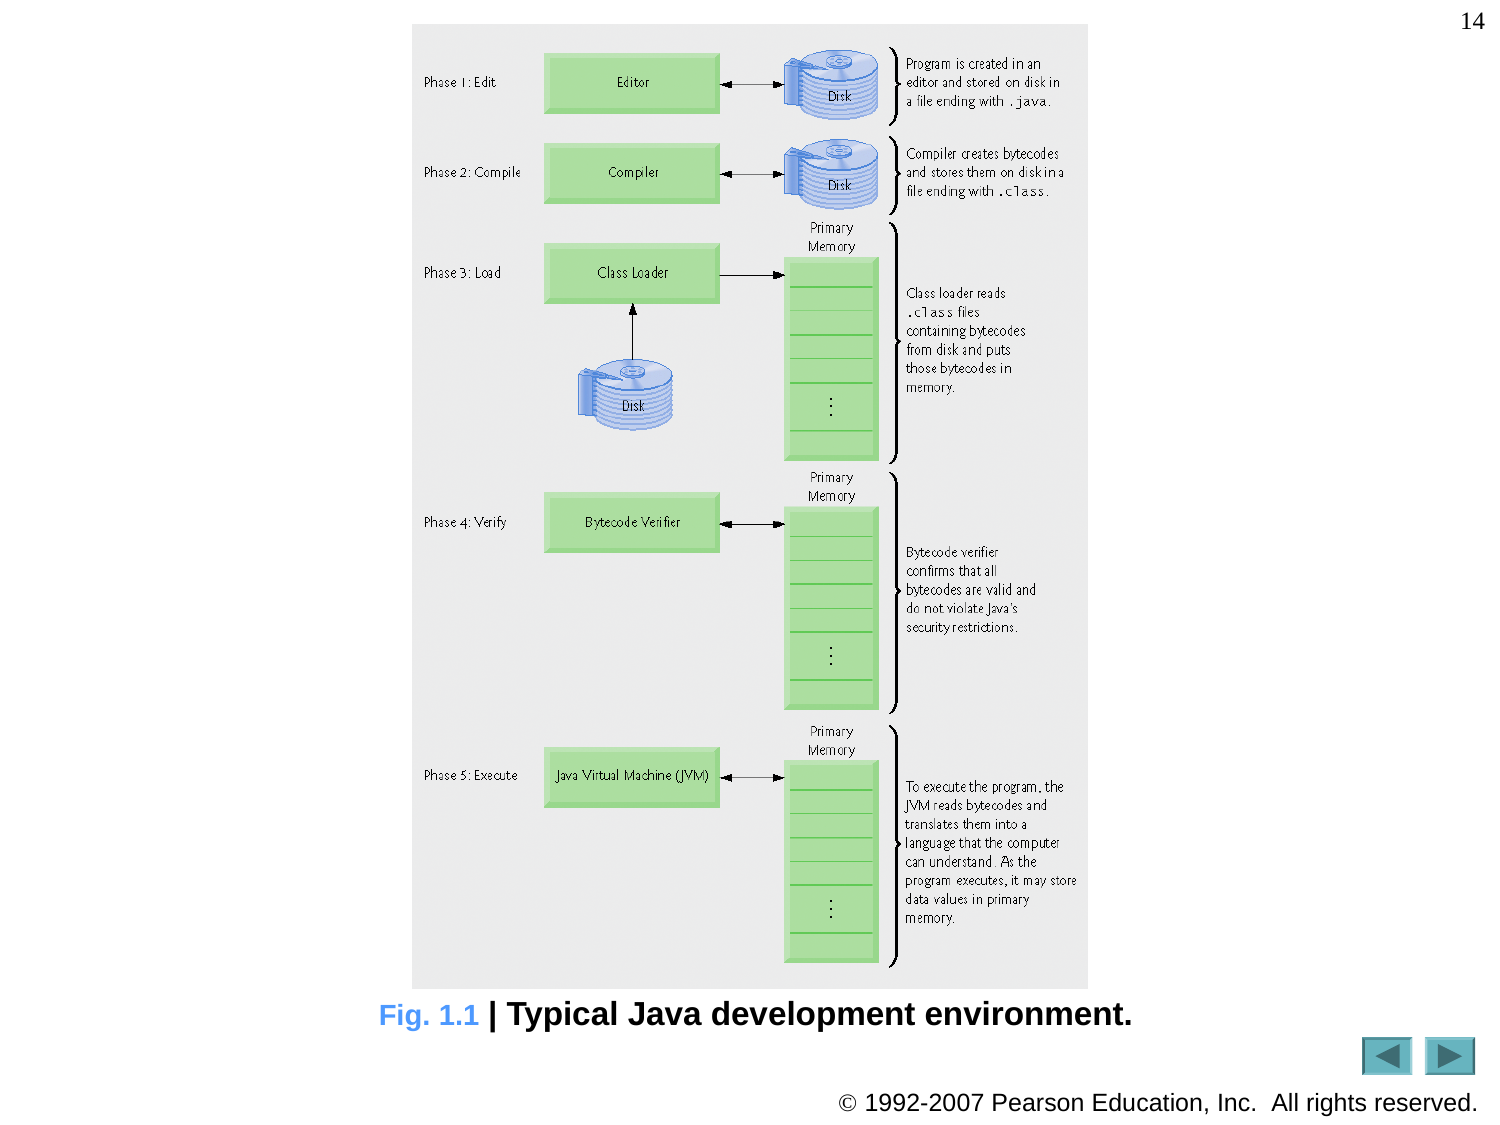

14
# Fig. 1.1 | Typical Java development environment.